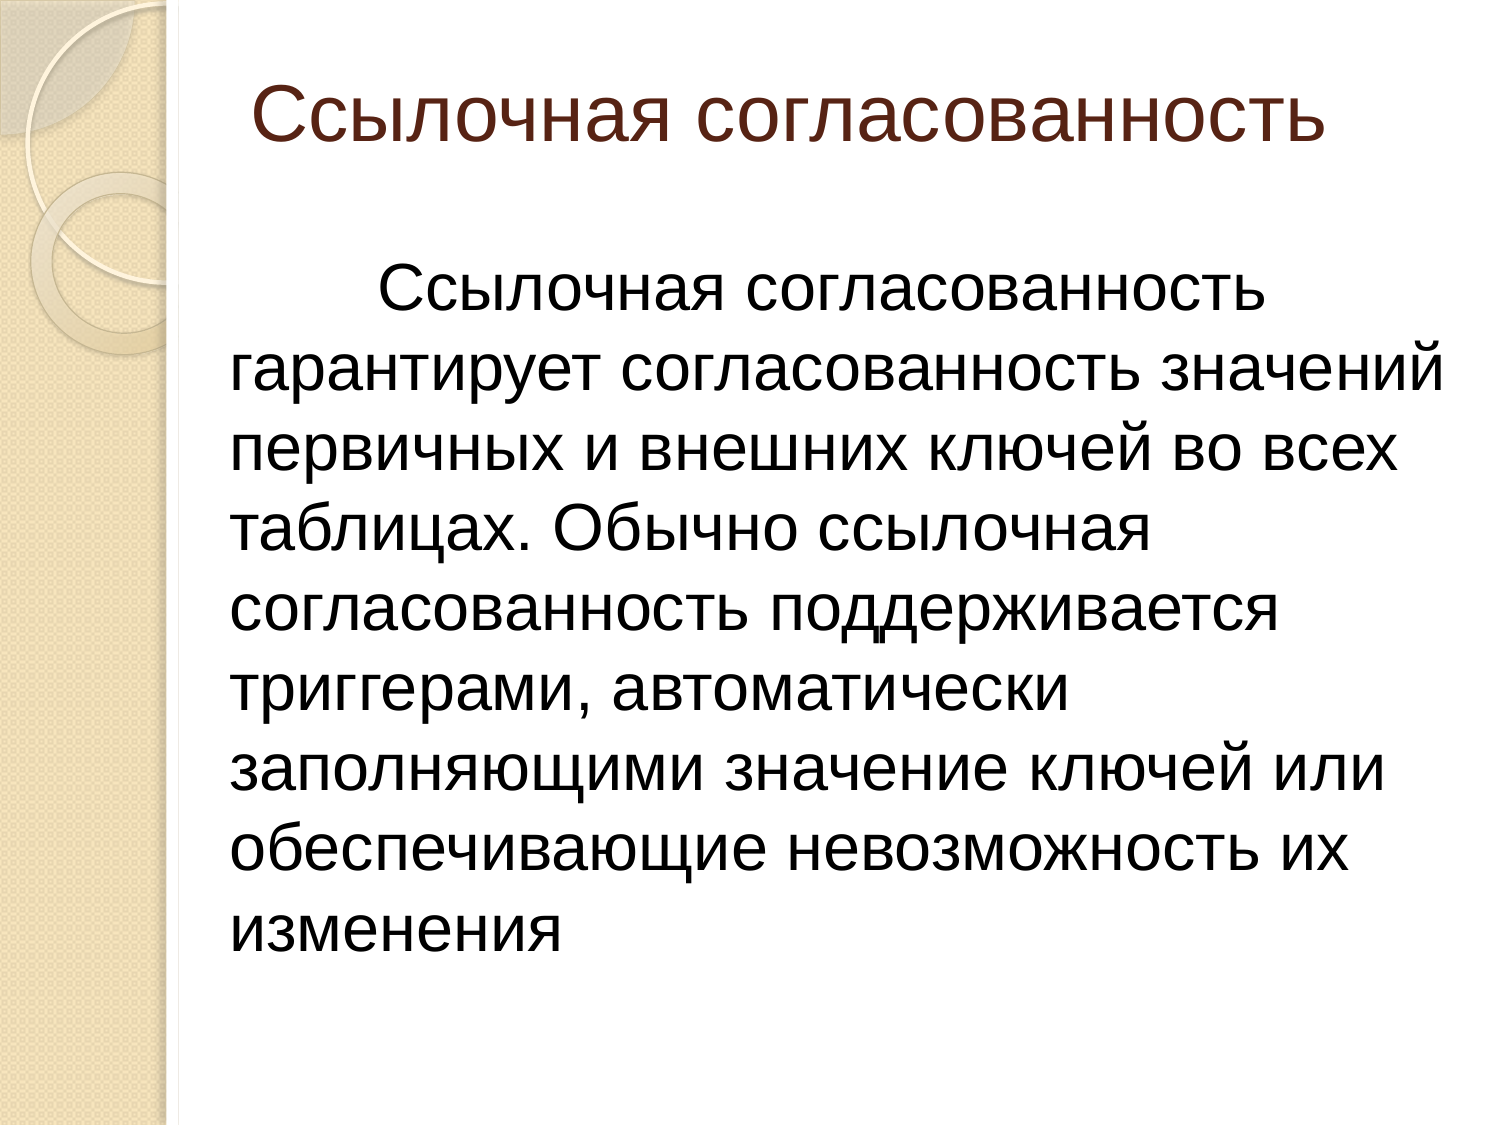

Ссылочная согласованность
# Ссылочная согласованность гарантирует согласованность значений первичных и внешних ключей во всех таблицах. Обычно ссылочная согласованность поддерживается триггерами, автоматически заполняющими значение ключей или обеспечивающие невозможность их изменения